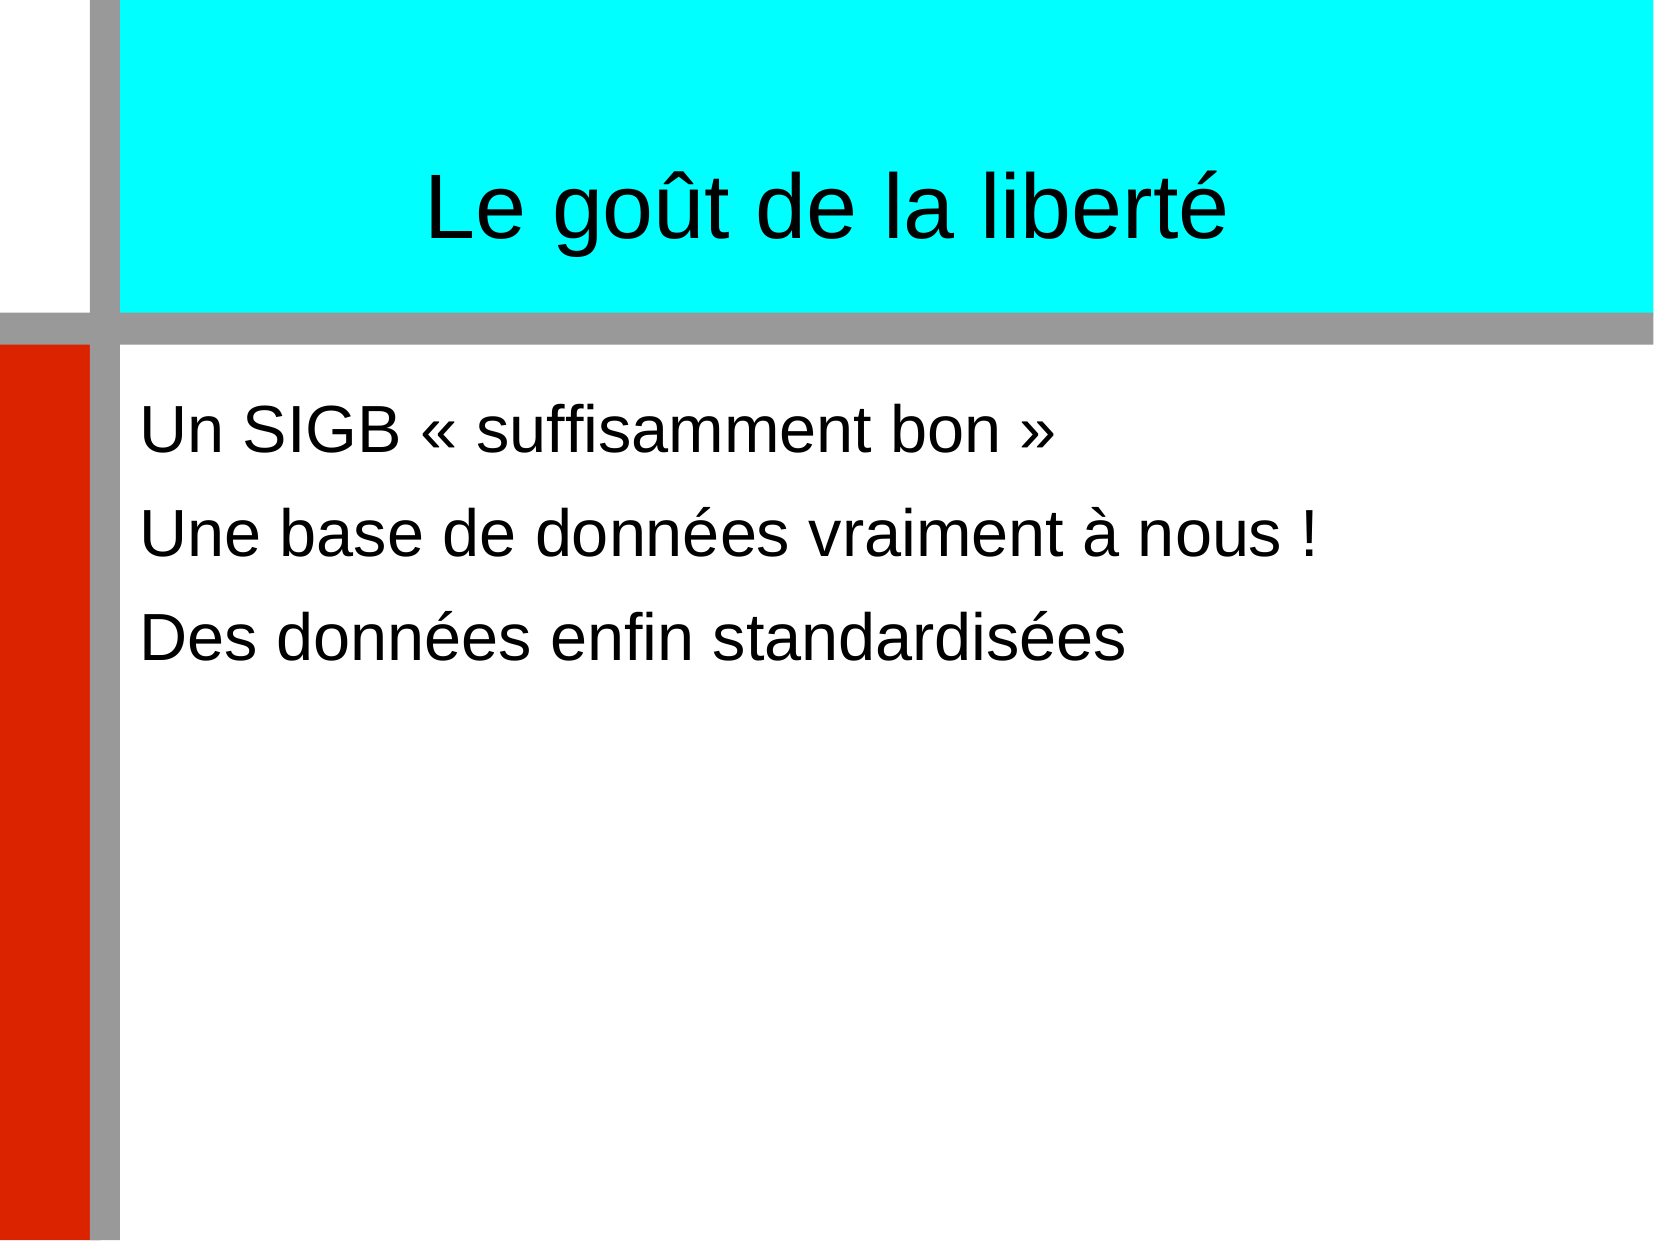

# Le goût de la liberté
Un SIGB « suffisamment bon »
Une base de données vraiment à nous !
Des données enfin standardisées